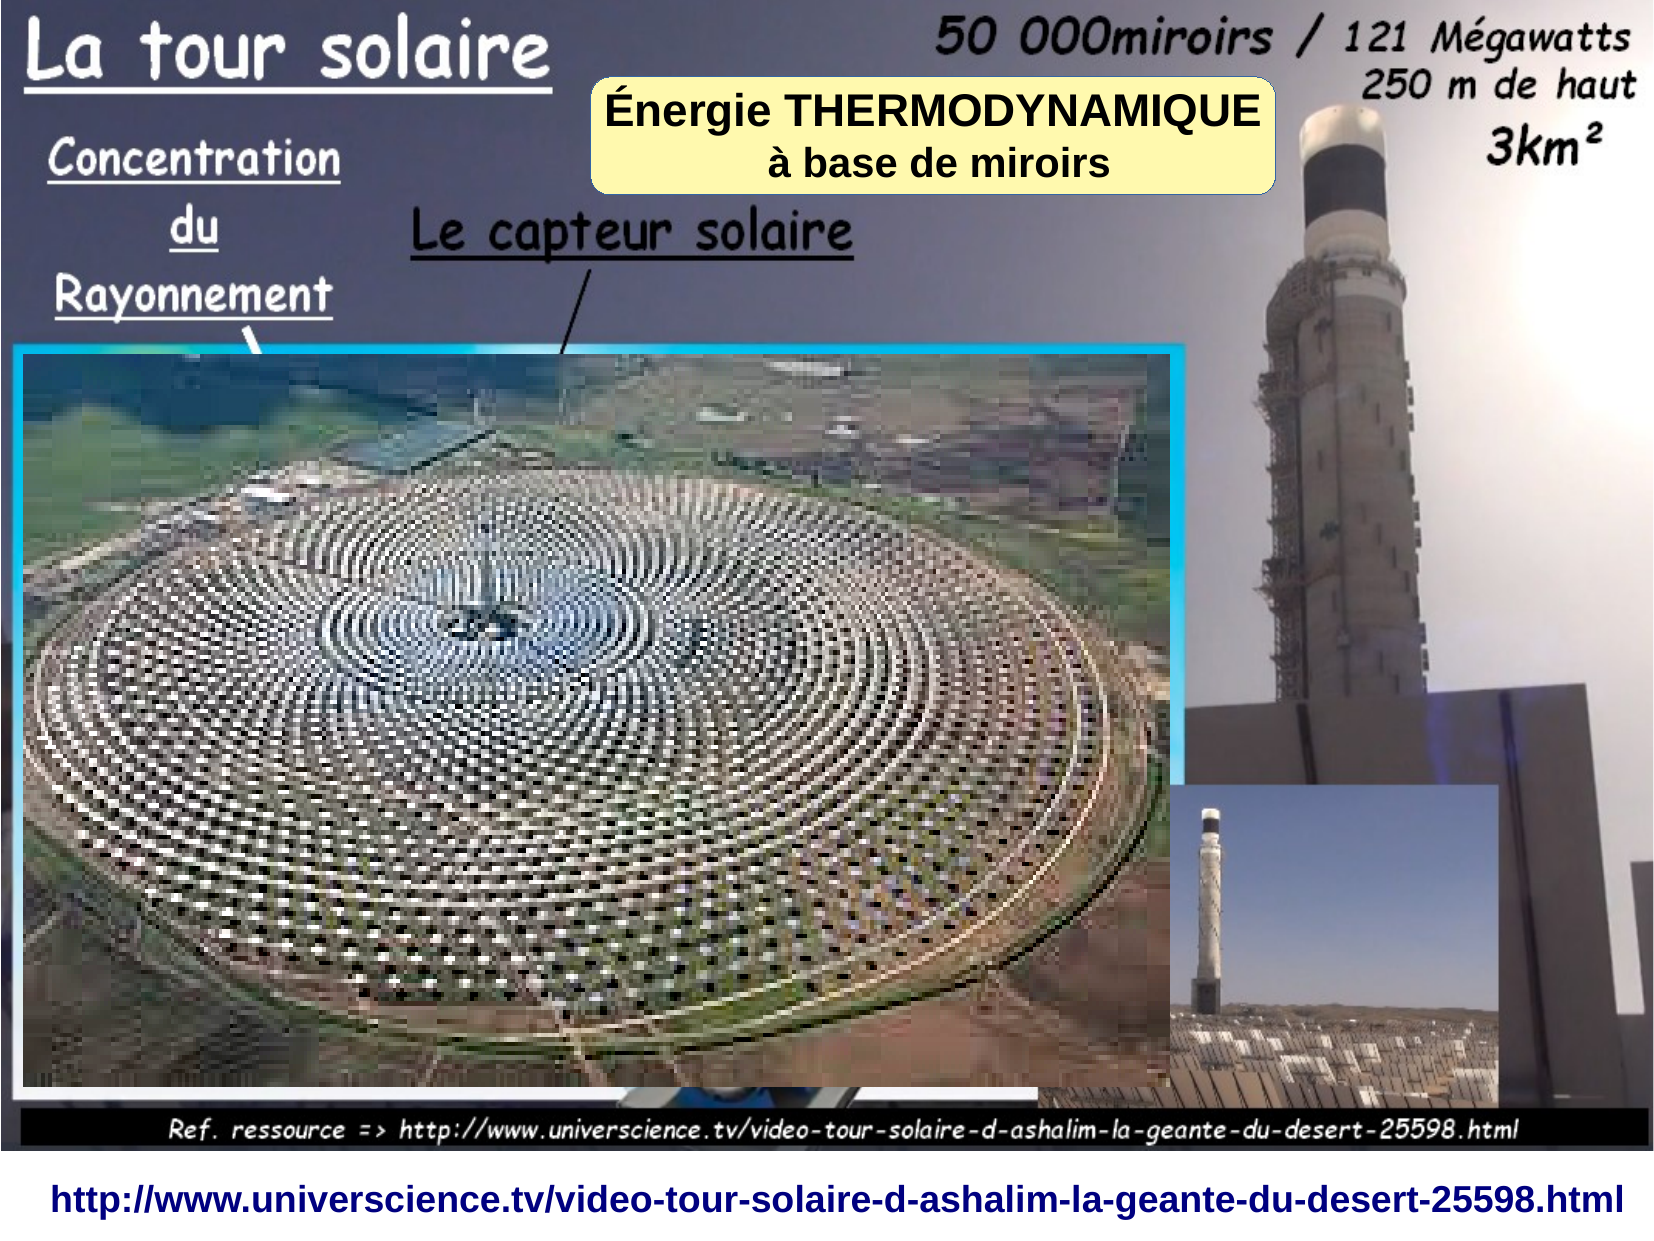

Énergie THERMODYNAMIQUE
 à base de miroirs
http://www.universcience.tv/video-tour-solaire-d-ashalim-la-geante-du-desert-25598.html